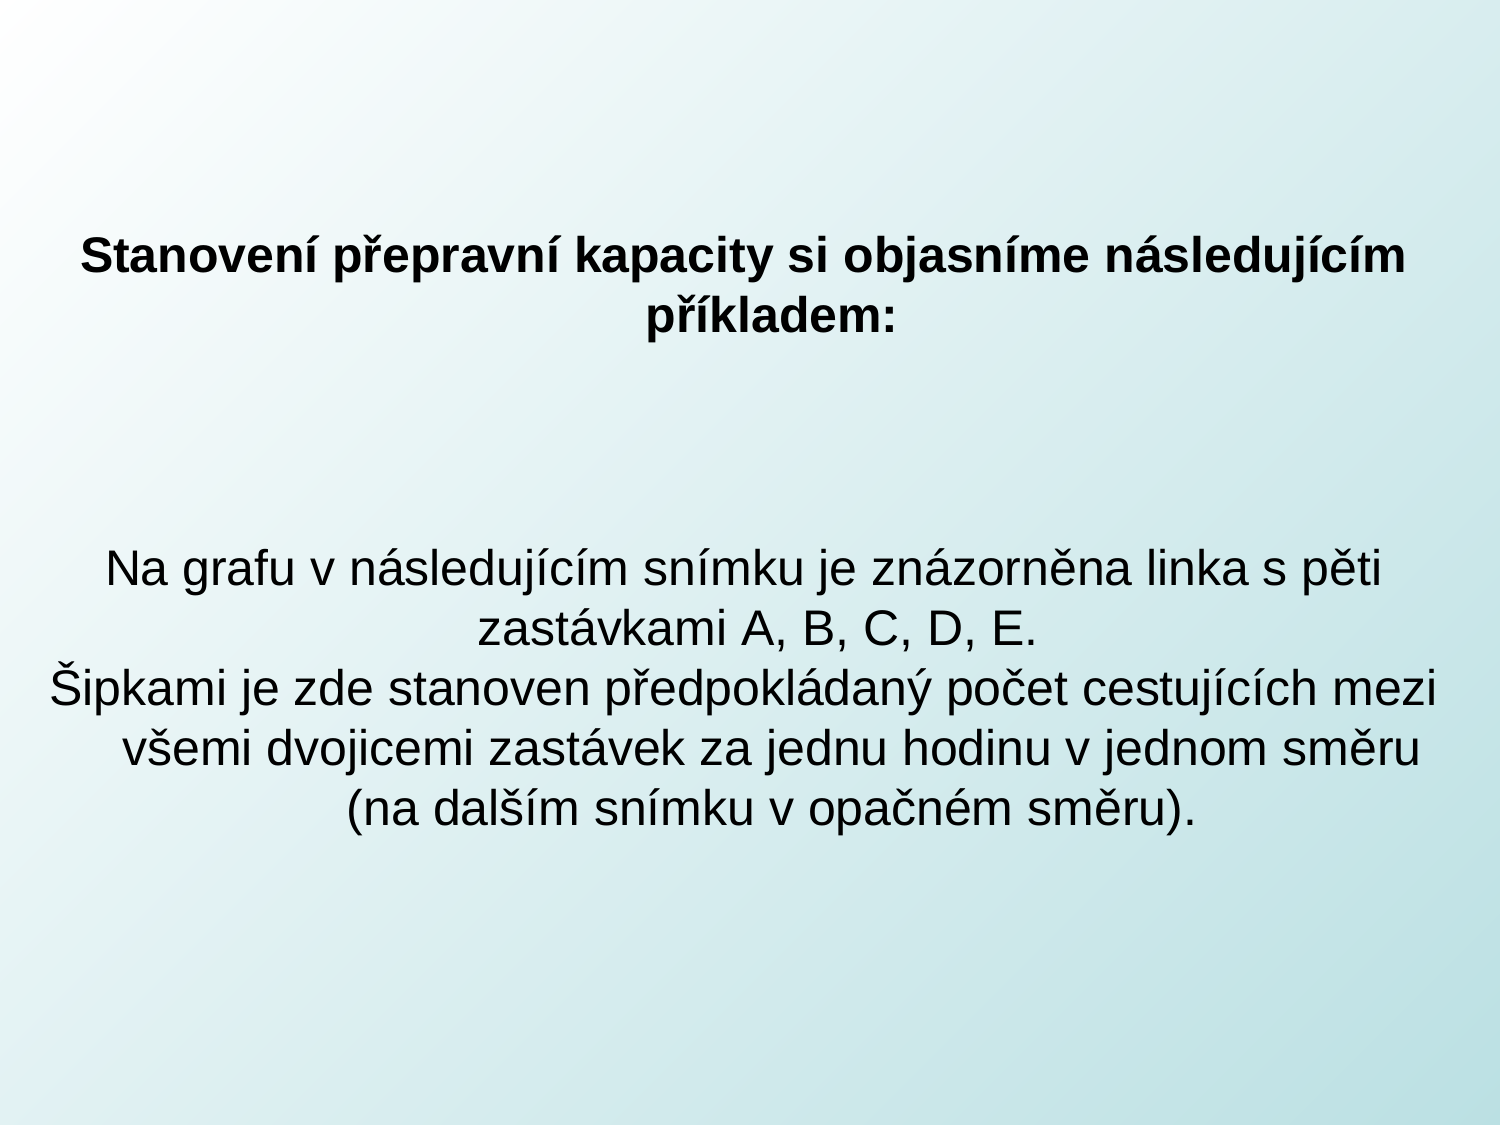

# Stanovení přepravní kapacity si objasníme následujícím příkladem:
Na grafu v následujícím snímku je znázorněna linka s pěti zastávkami A, B, C, D, E.
Šipkami je zde stanoven předpokládaný počet cestujících mezi všemi dvojicemi zastávek za jednu hodinu v jednom směru (na dalším snímku v opačném směru).